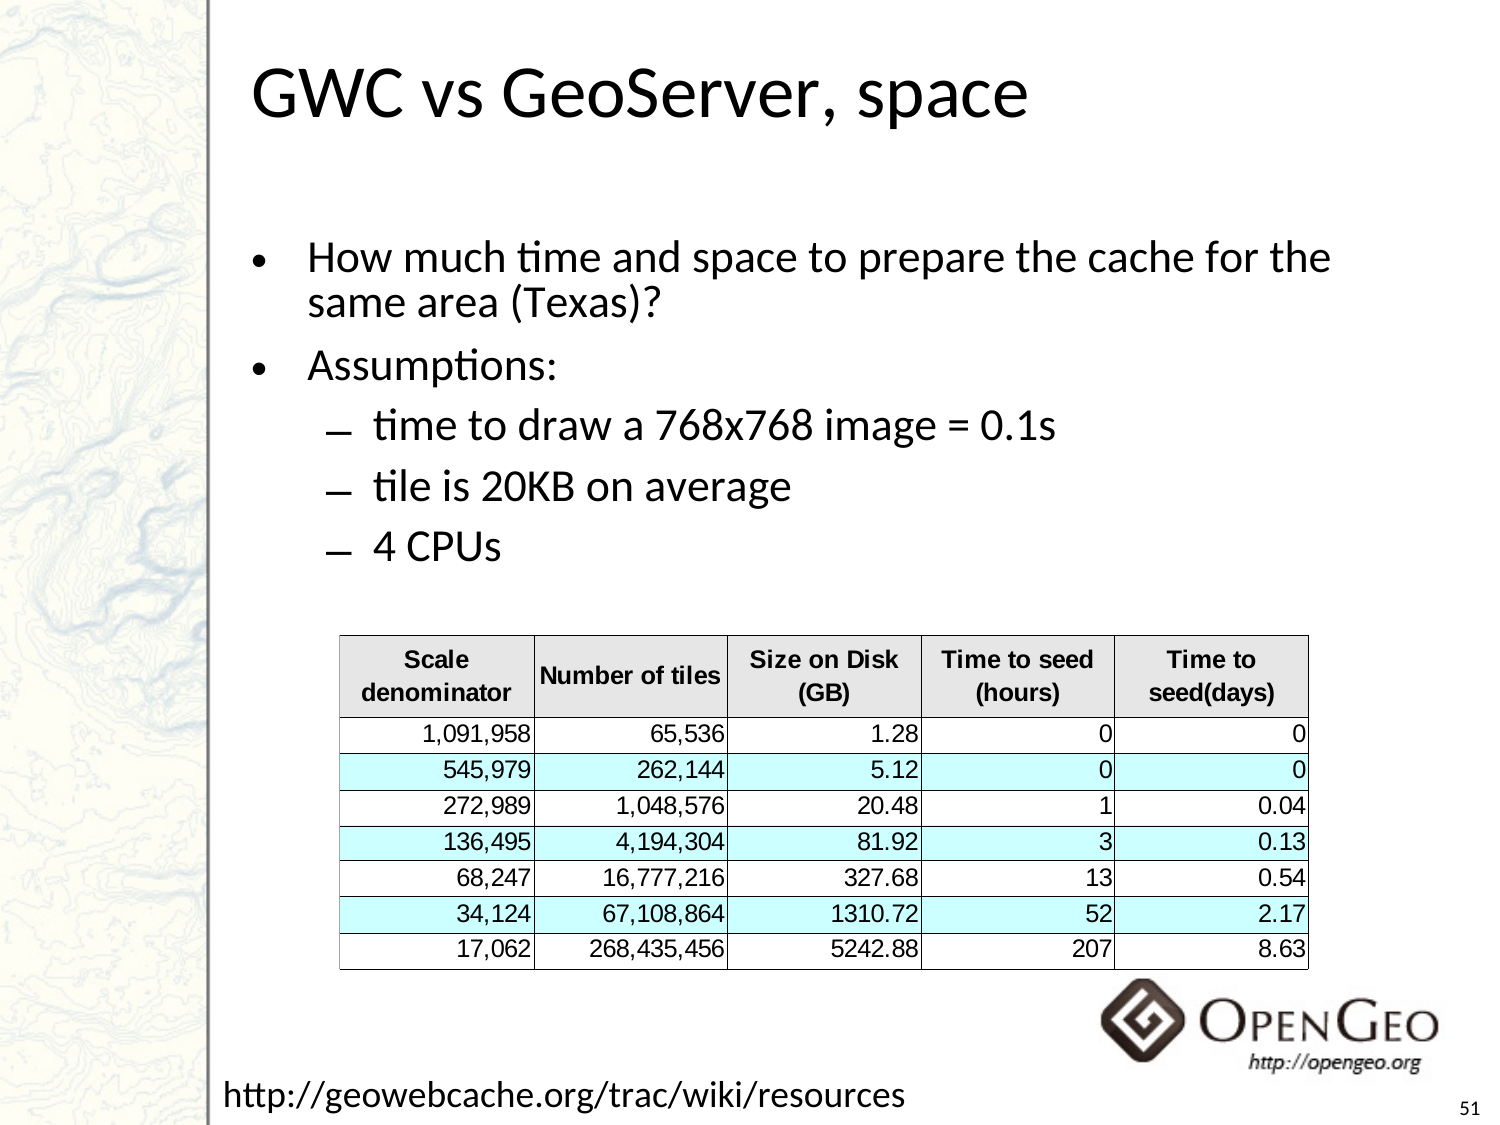

# GWC vs GeoServer, space
How much time and space to prepare the cache for the same area (Texas)?
Assumptions:
time to draw a 768x768 image = 0.1s
tile is 20KB on average
4 CPUs
http://geowebcache.org/trac/wiki/resources